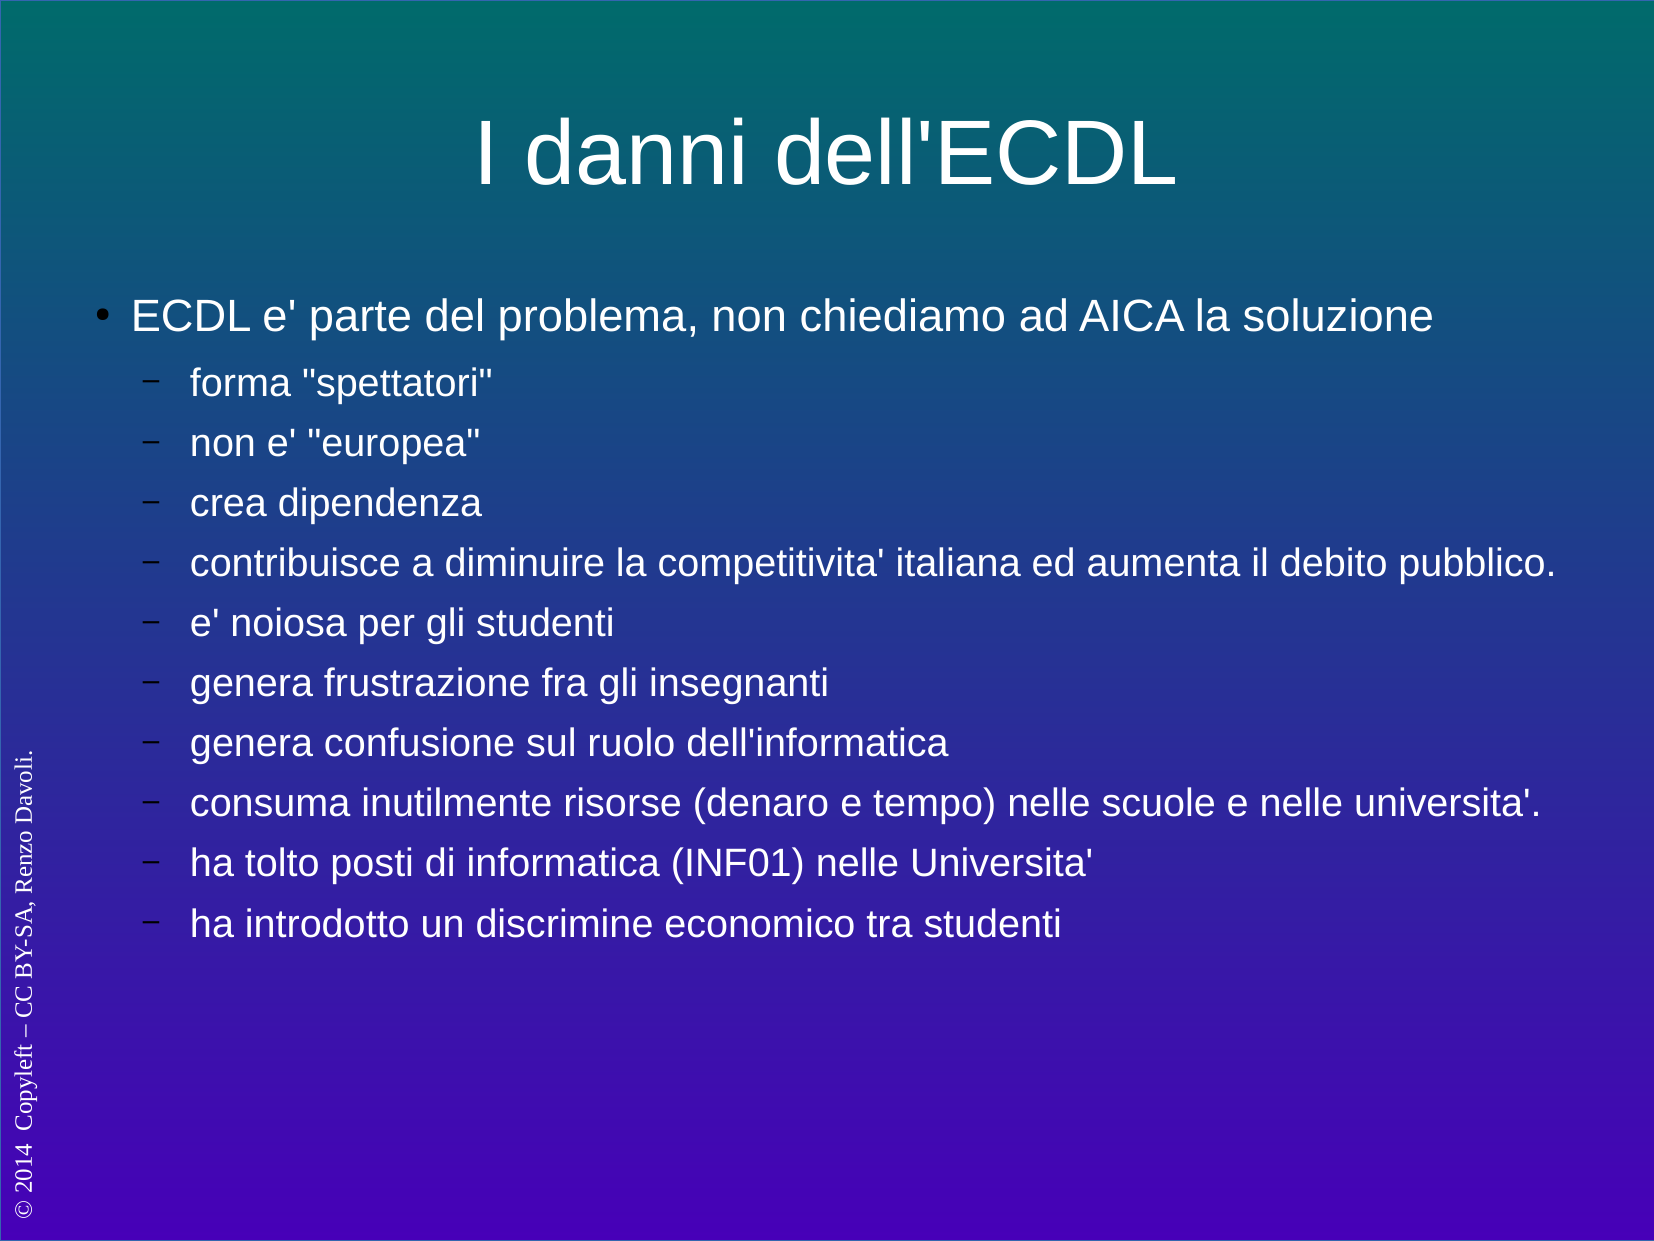

# I danni dell'ECDL
ECDL e' parte del problema, non chiediamo ad AICA la soluzione
 forma "spettatori"
 non e' "europea"
 crea dipendenza
 contribuisce a diminuire la competitivita' italiana ed aumenta il debito pubblico.
 e' noiosa per gli studenti
 genera frustrazione fra gli insegnanti
 genera confusione sul ruolo dell'informatica
 consuma inutilmente risorse (denaro e tempo) nelle scuole e nelle universita'.
 ha tolto posti di informatica (INF01) nelle Universita'
 ha introdotto un discrimine economico tra studenti